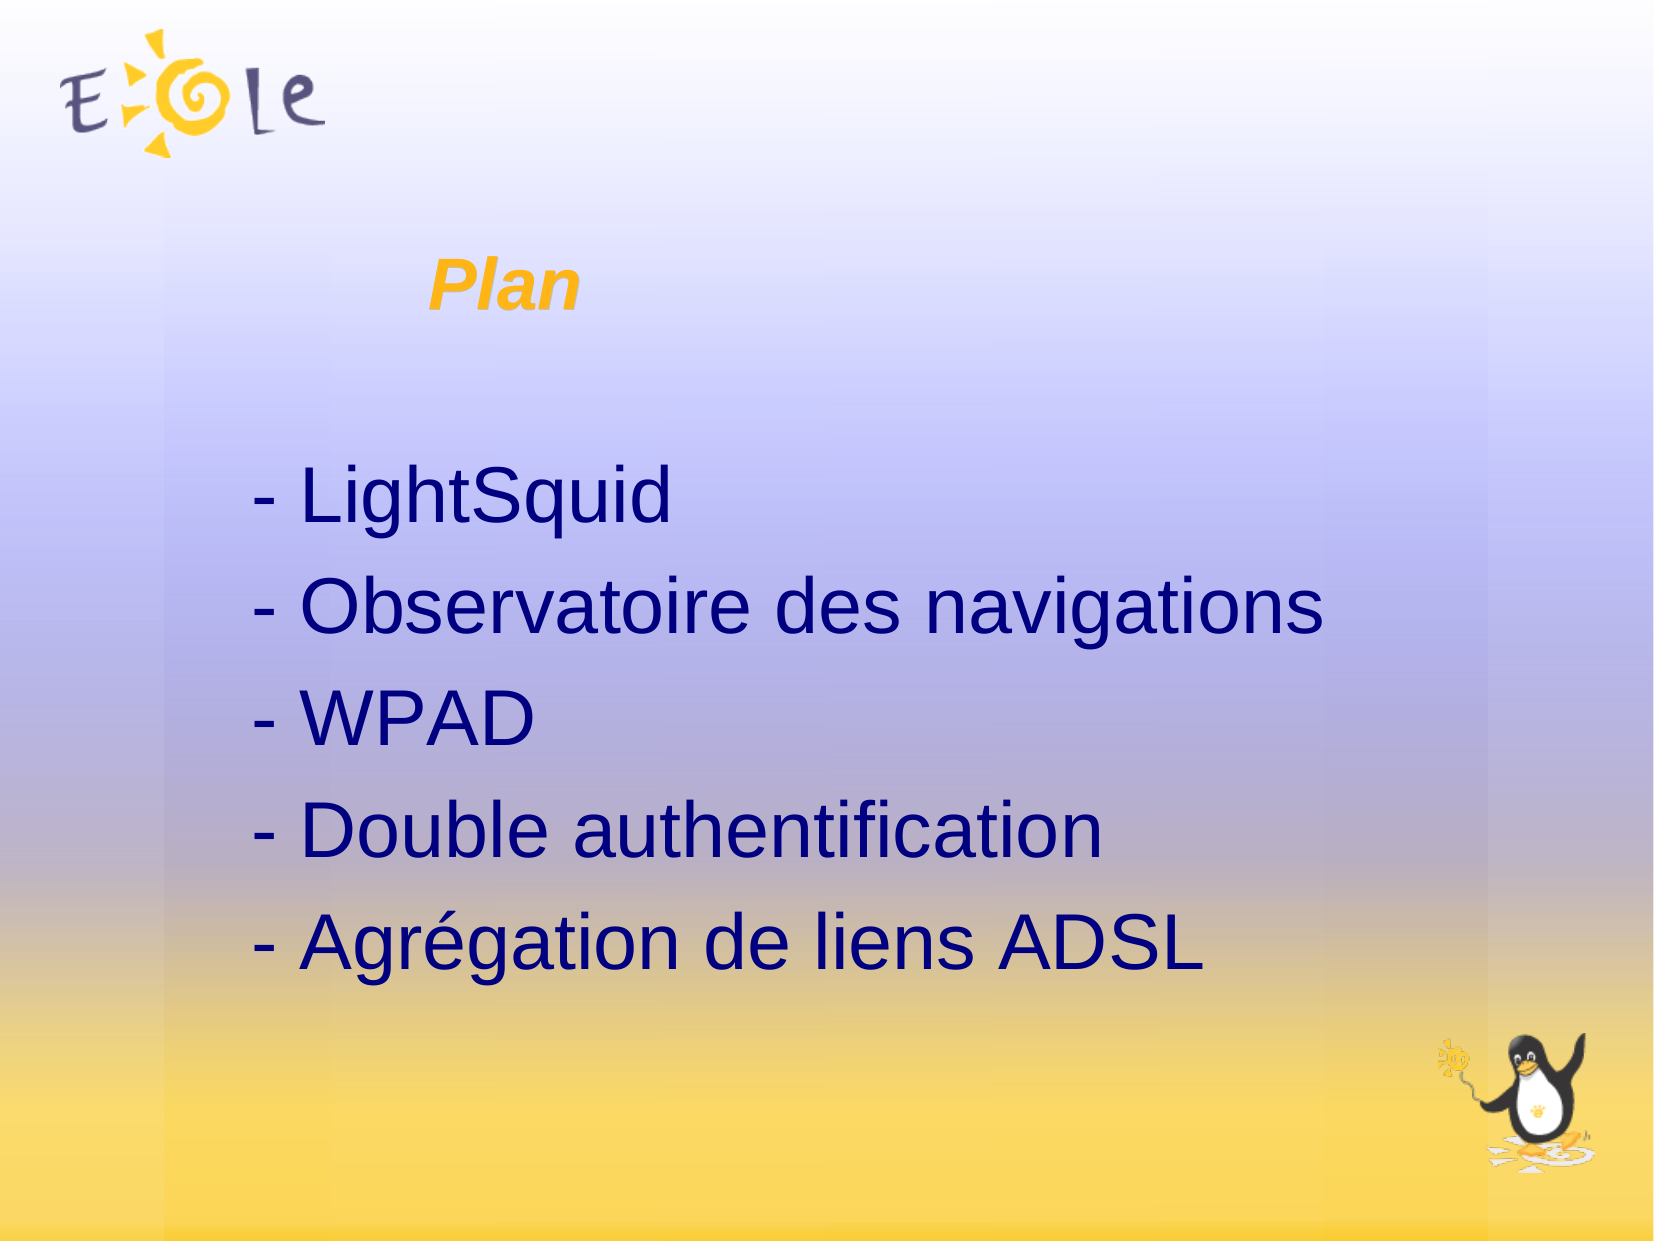

Plan
- LightSquid
- Observatoire des navigations
- WPAD
- Double authentification
- Agrégation de liens ADSL